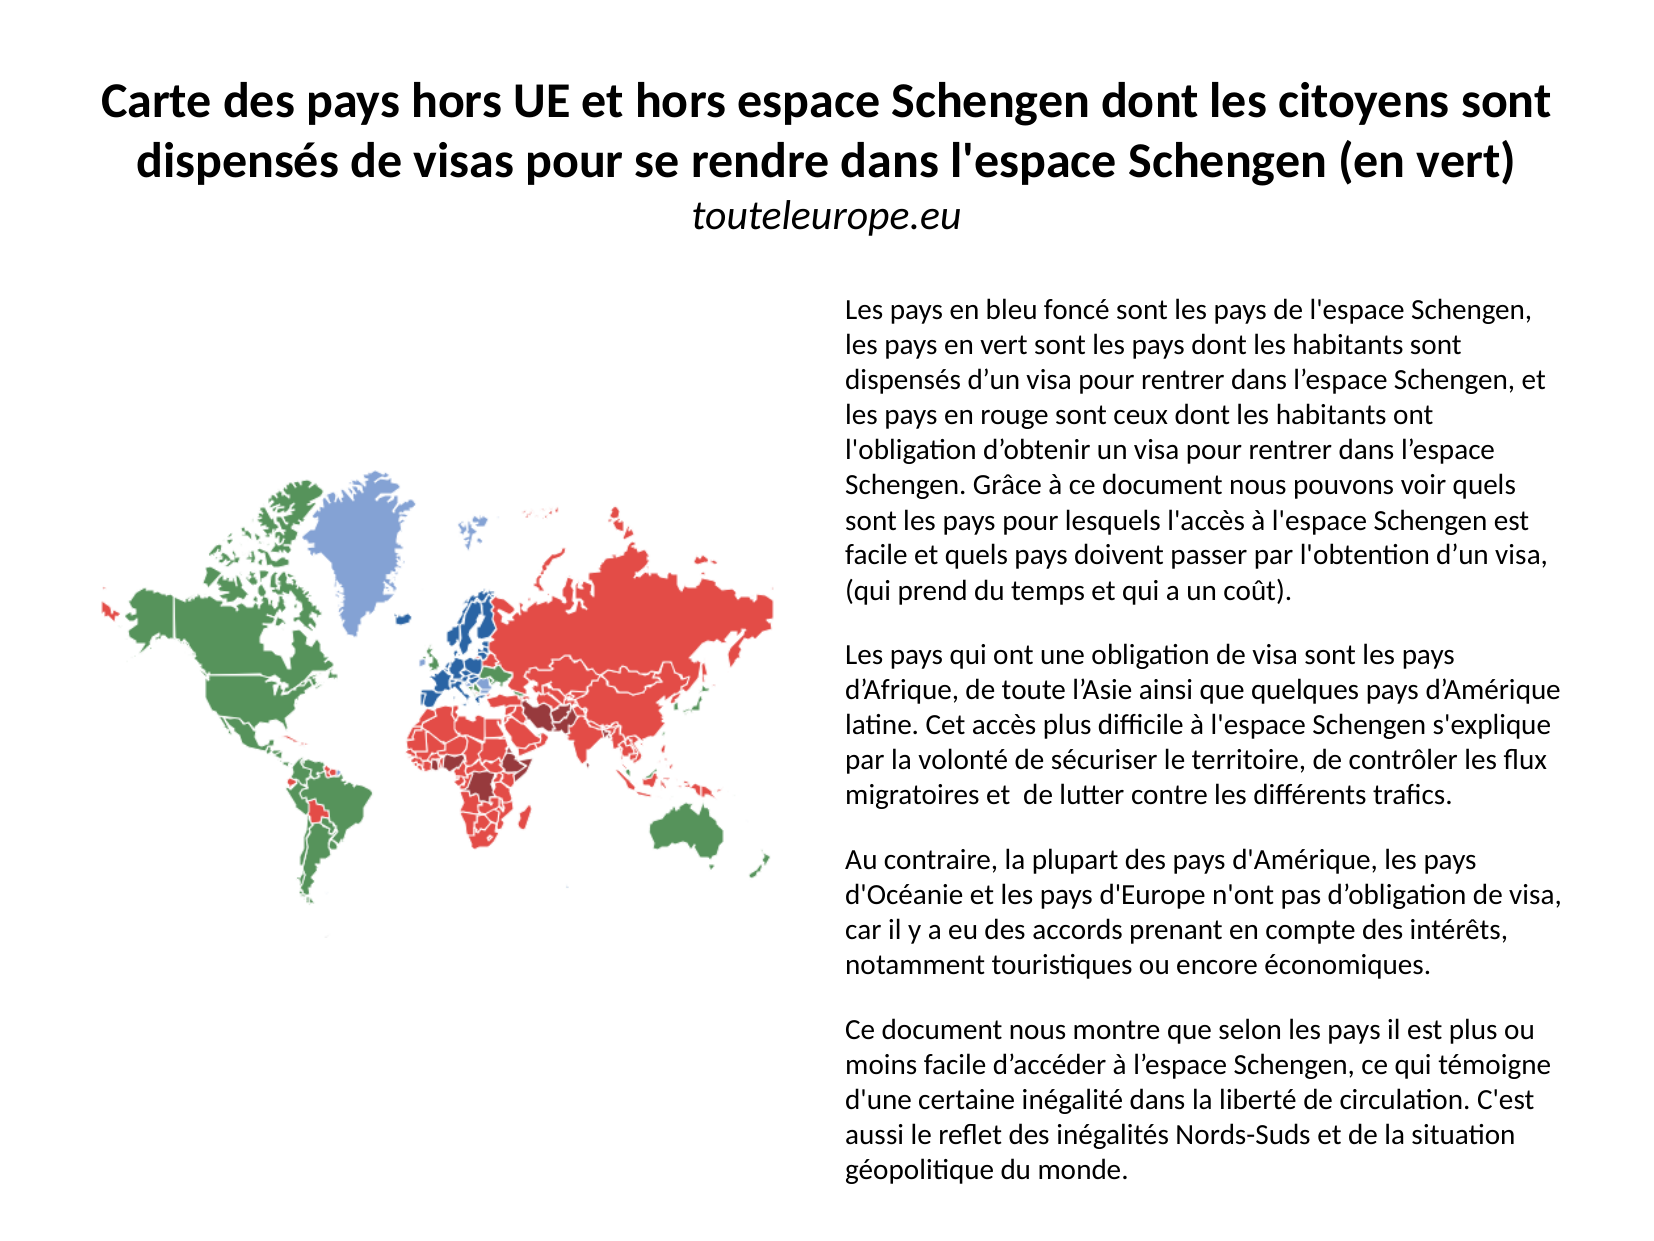

# Carte des pays hors UE et hors espace Schengen dont les citoyens sont dispensés de visas pour se rendre dans l'espace Schengen (en vert) touteleurope.eu
Les pays en bleu foncé sont les pays de l'espace Schengen, les pays en vert sont les pays dont les habitants sont dispensés d’un visa pour rentrer dans l’espace Schengen, et les pays en rouge sont ceux dont les habitants ont l'obligation d’obtenir un visa pour rentrer dans l’espace Schengen. Grâce à ce document nous pouvons voir quels sont les pays pour lesquels l'accès à l'espace Schengen est facile et quels pays doivent passer par l'obtention d’un visa, (qui prend du temps et qui a un coût).
Les pays qui ont une obligation de visa sont les pays d’Afrique, de toute l’Asie ainsi que quelques pays d’Amérique latine. Cet accès plus difficile à l'espace Schengen s'explique par la volonté de sécuriser le territoire, de contrôler les flux migratoires et de lutter contre les différents trafics.
Au contraire, la plupart des pays d'Amérique, les pays d'Océanie et les pays d'Europe n'ont pas d’obligation de visa, car il y a eu des accords prenant en compte des intérêts, notamment touristiques ou encore économiques.
Ce document nous montre que selon les pays il est plus ou moins facile d’accéder à l’espace Schengen, ce qui témoigne d'une certaine inégalité dans la liberté de circulation. C'est aussi le reflet des inégalités Nords-Suds et de la situation géopolitique du monde.